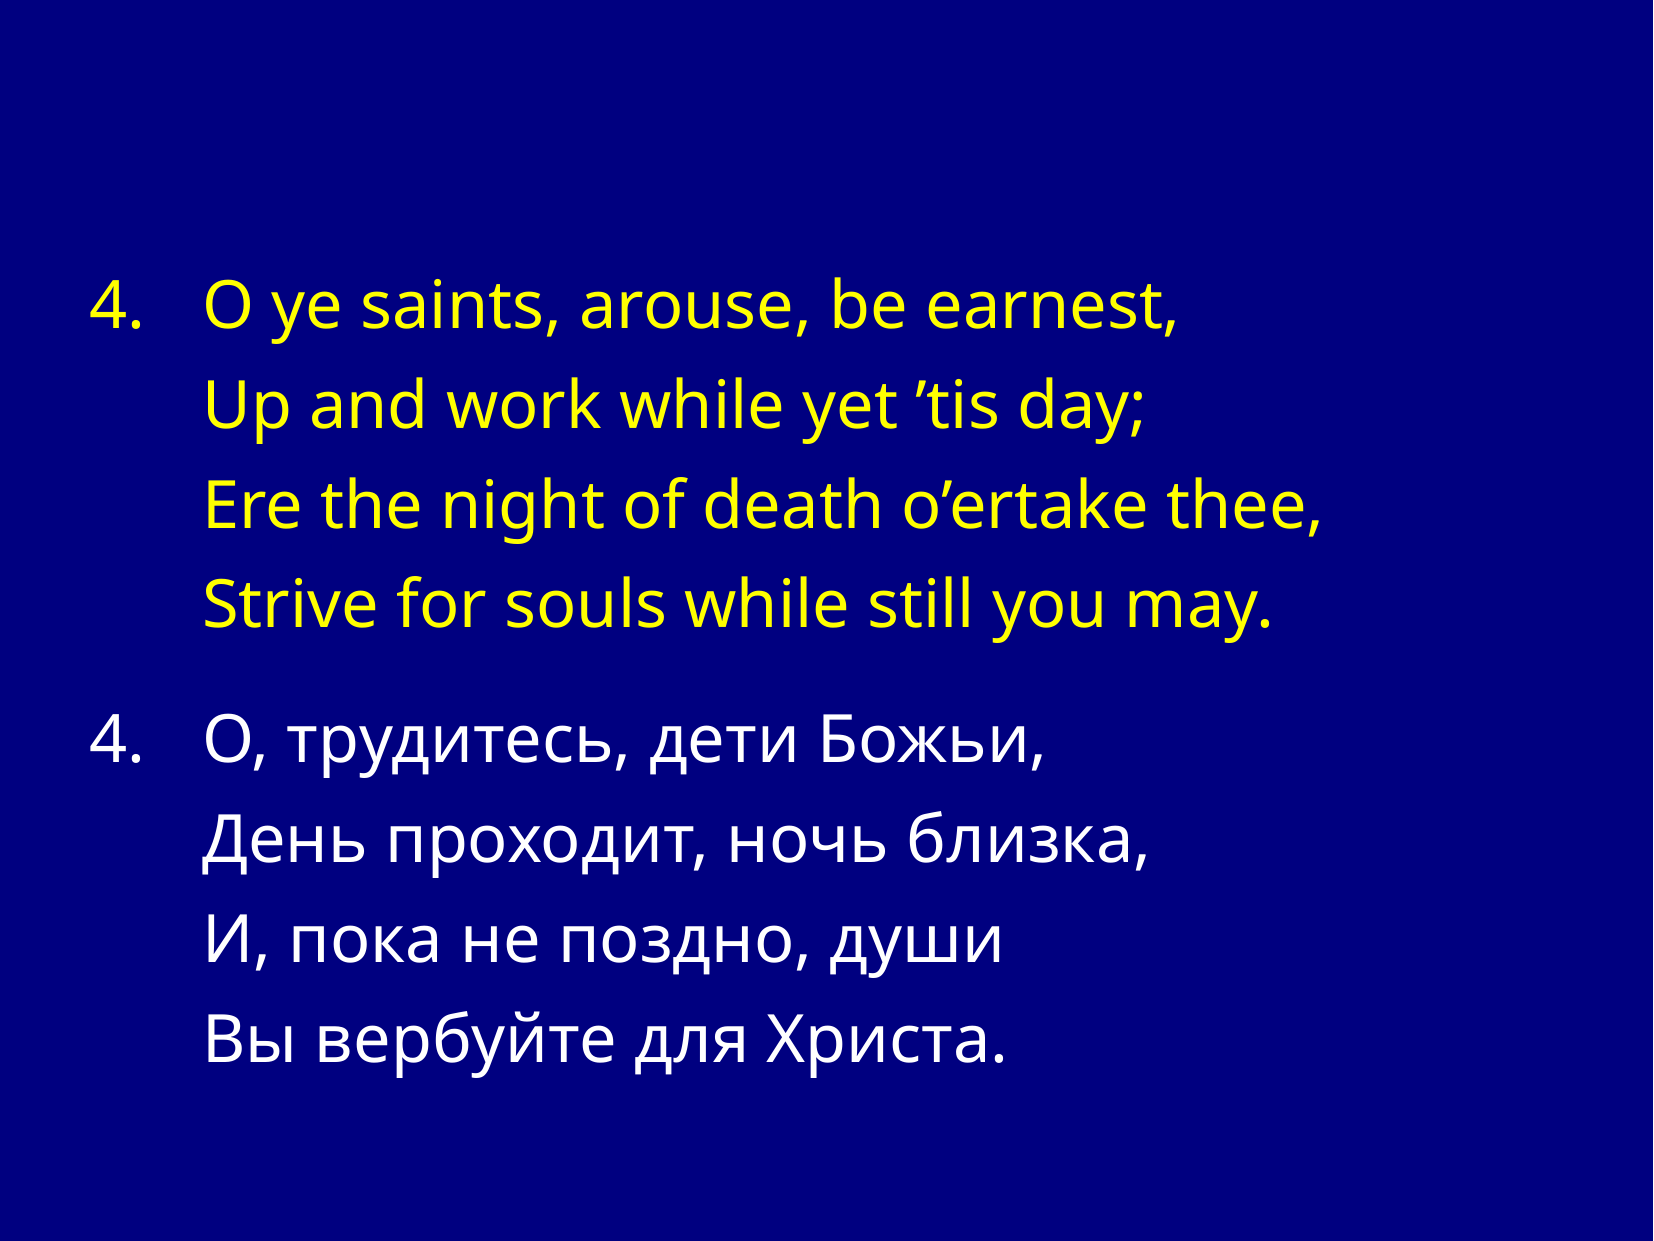

4.	O ye saints, arouse, be earnest,
	Up and work while yet ’tis day;
	Ere the night of death o’ertake thee,
	Strive for souls while still you may.
4.	О, трудитесь, дети Божьи,
	День проходит, ночь близка,
	И, пока не поздно, души
	Вы вербуйте для Христа.